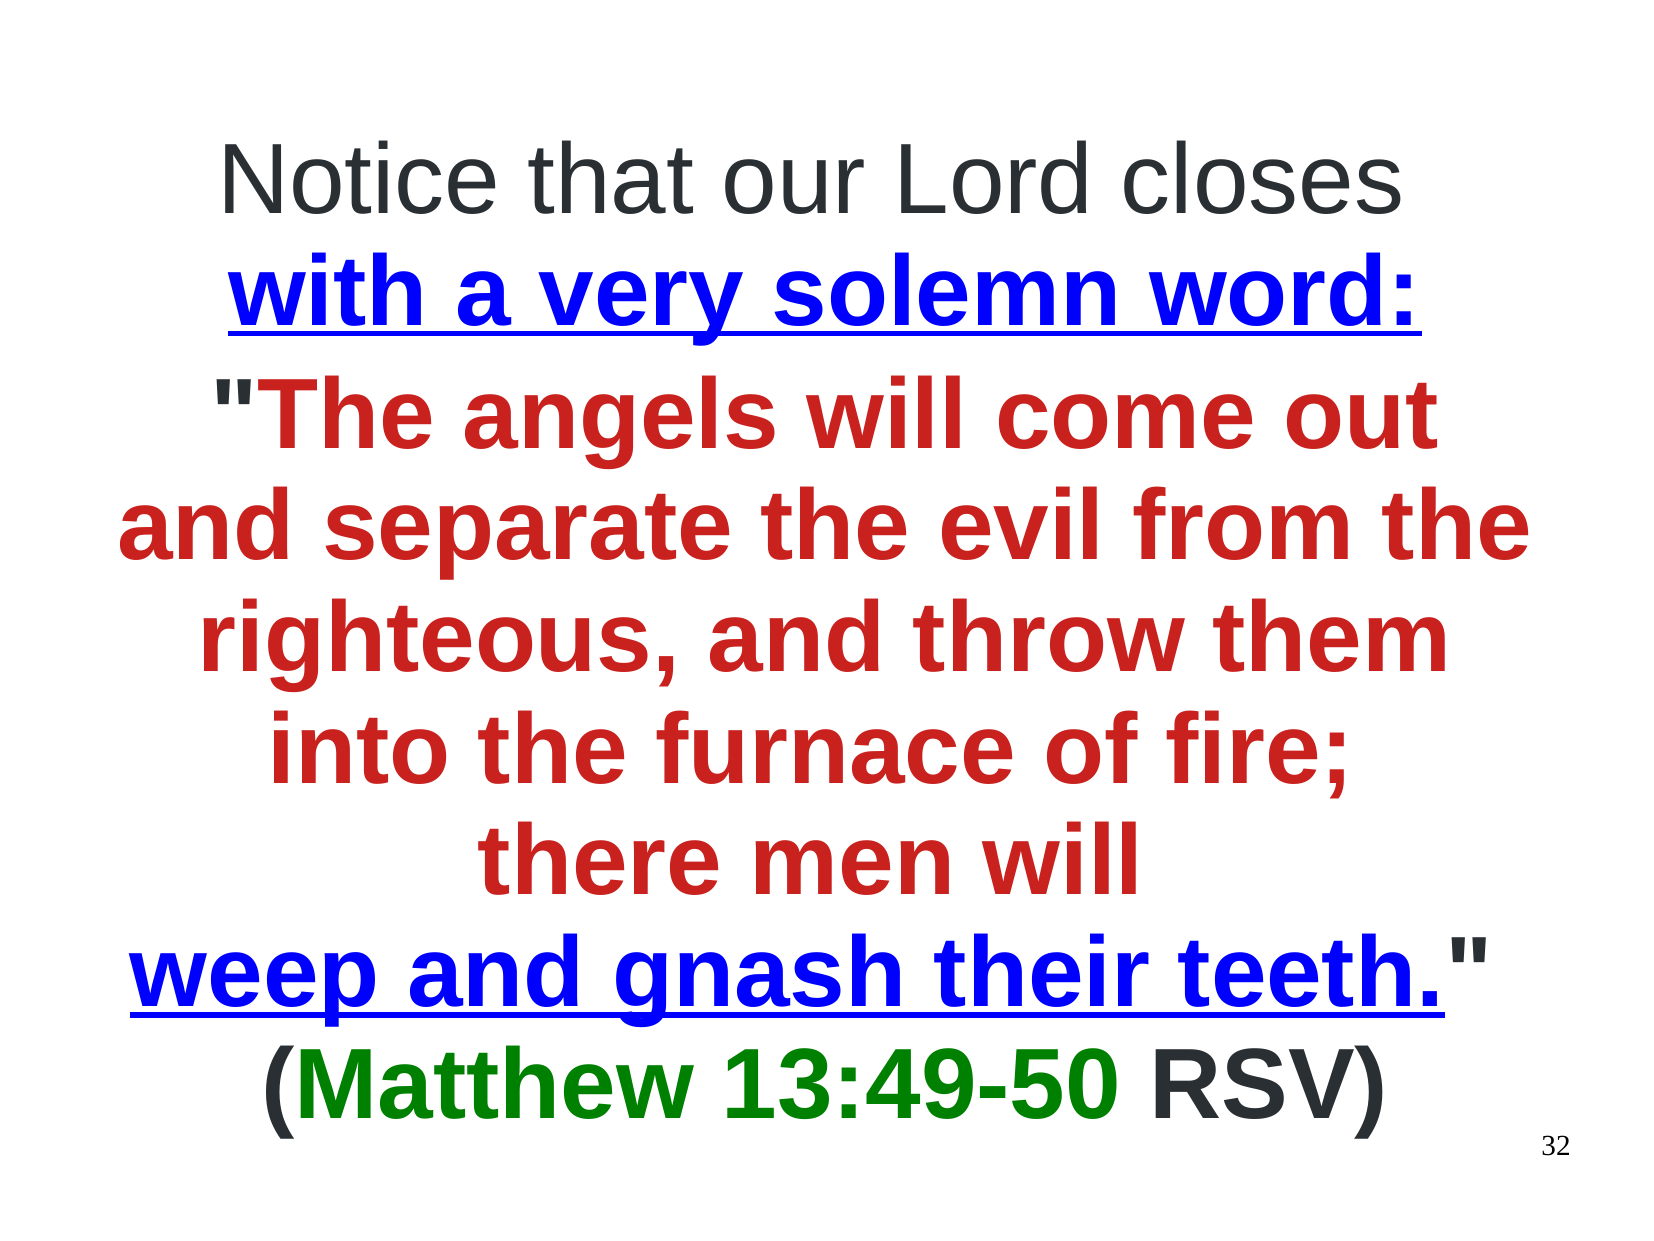

# Notice that our Lord closes with a very solemn word:
"The angels will come out and separate the evil from the righteous, and throw them into the furnace of fire;
there men will
weep and gnash their teeth."
(Matthew 13:49-50 RSV)
32